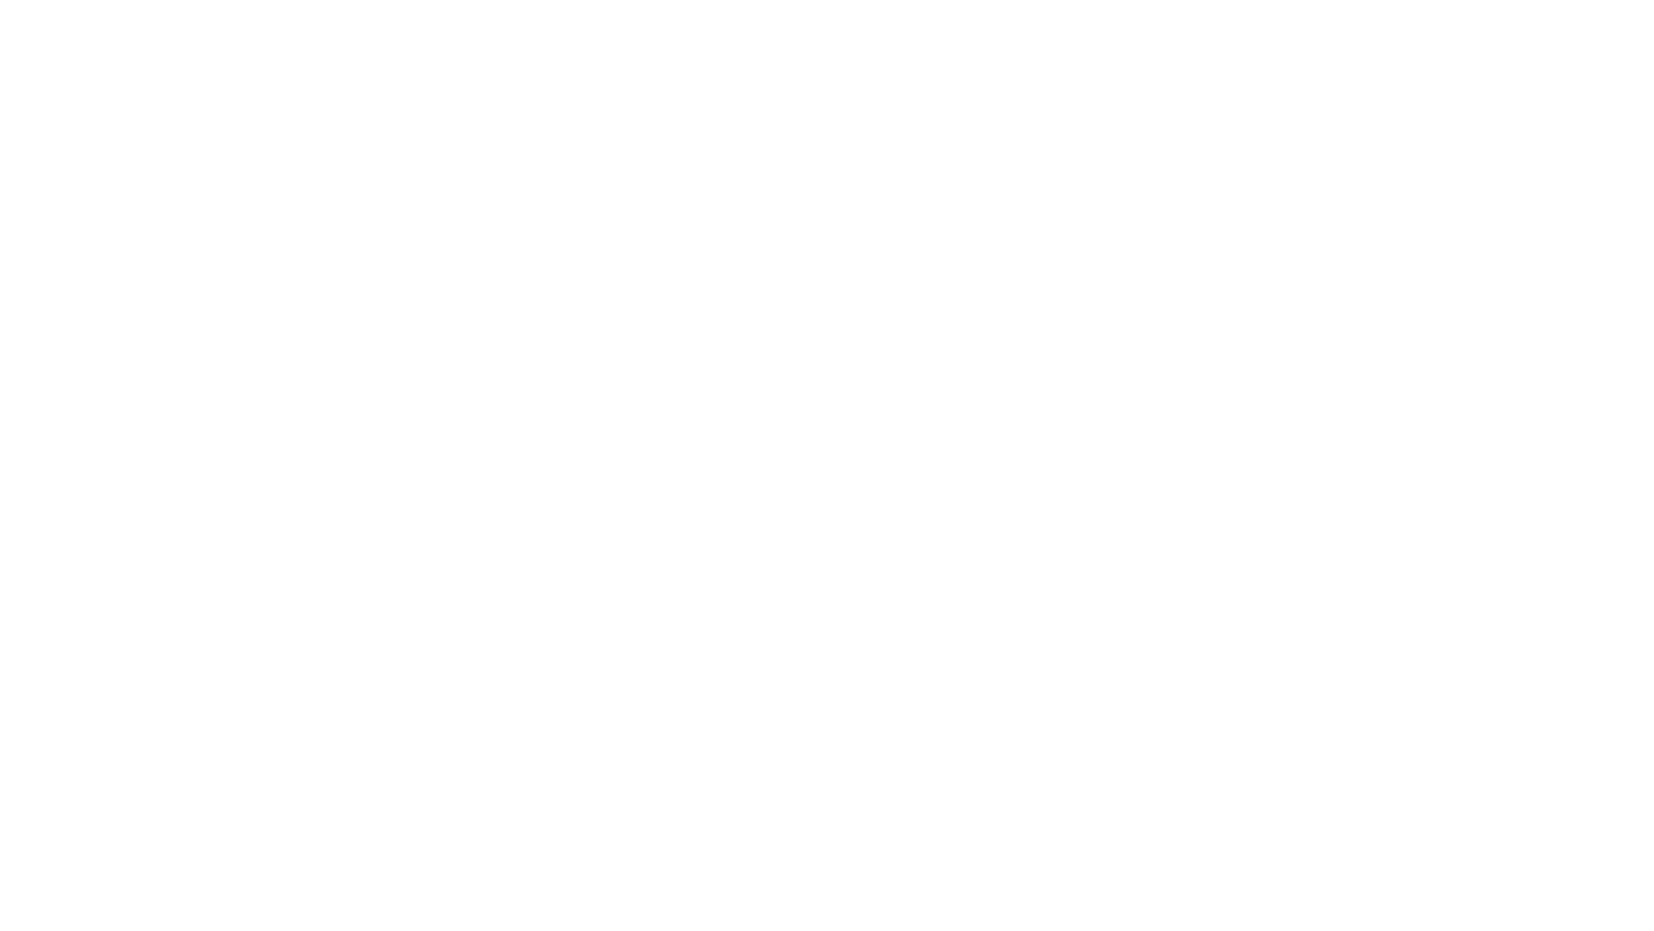

# Ce qu’il faut retenir
Em = constante
Système conservatif
Conservation de
l’énergie totale
Etot = U + Em
 = constante
Système non
conservatif isolé